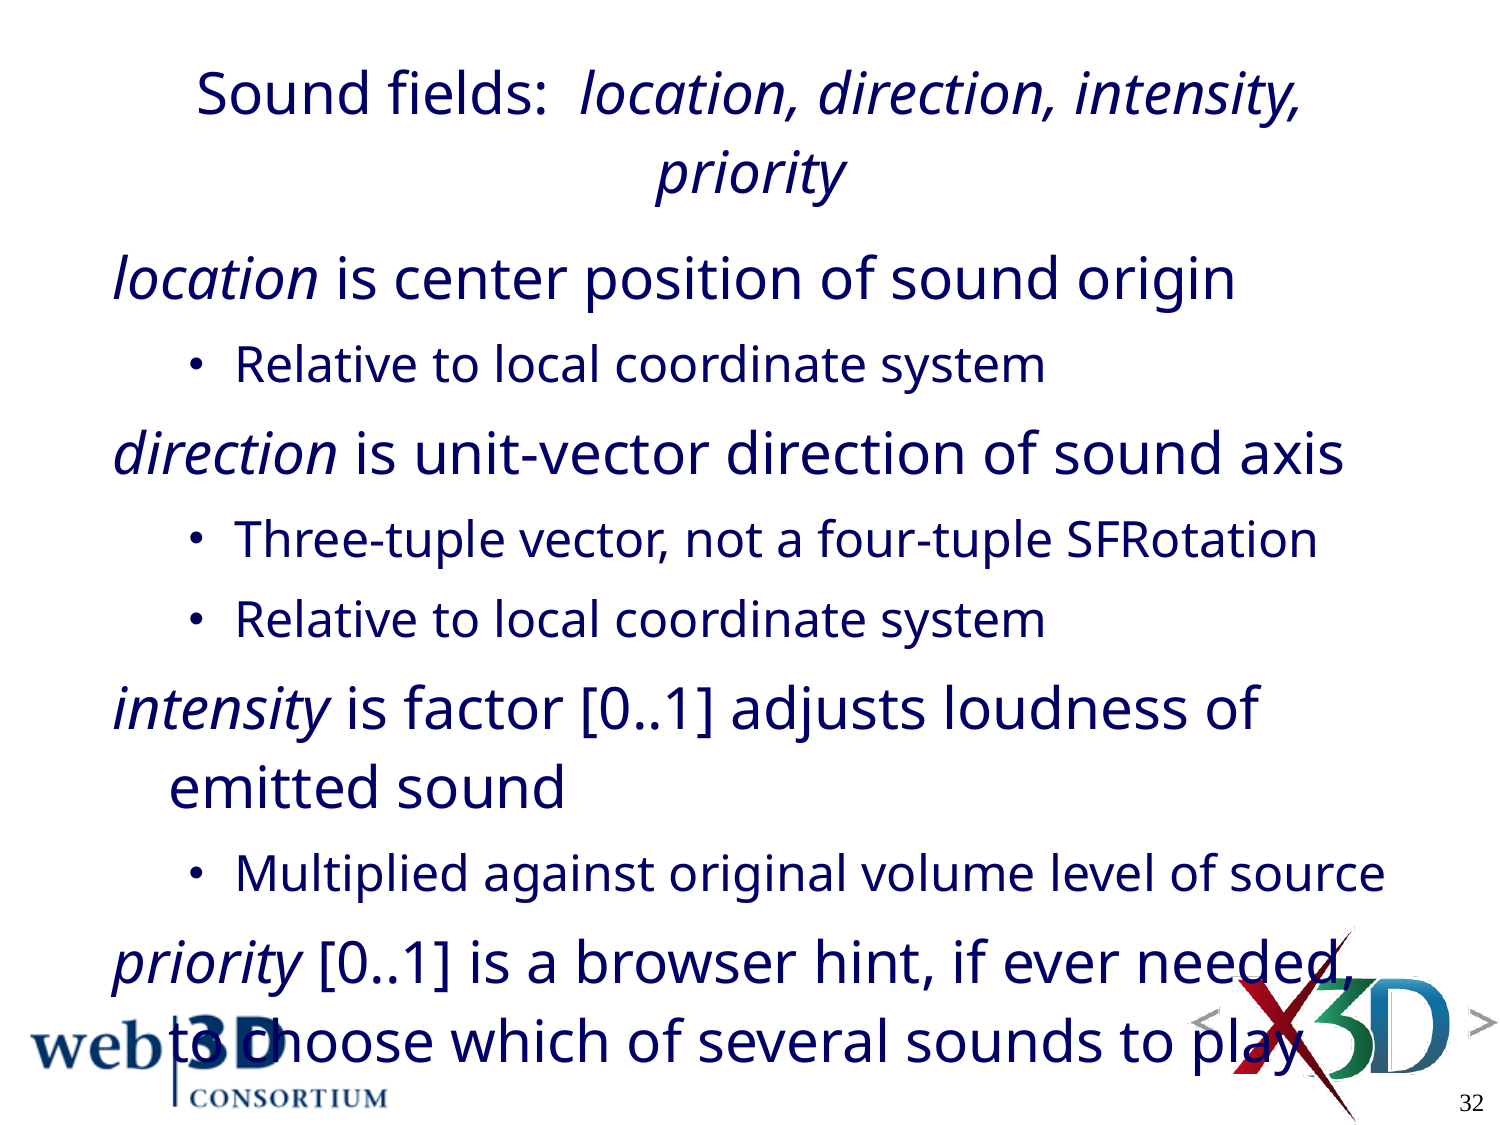

# Sound fields: location, direction, intensity, priority
location is center position of sound origin
Relative to local coordinate system
direction is unit-vector direction of sound axis
Three-tuple vector, not a four-tuple SFRotation
Relative to local coordinate system
intensity is factor [0..1] adjusts loudness of emitted sound
Multiplied against original volume level of source
priority [0..1] is a browser hint, if ever needed, to choose which of several sounds to play